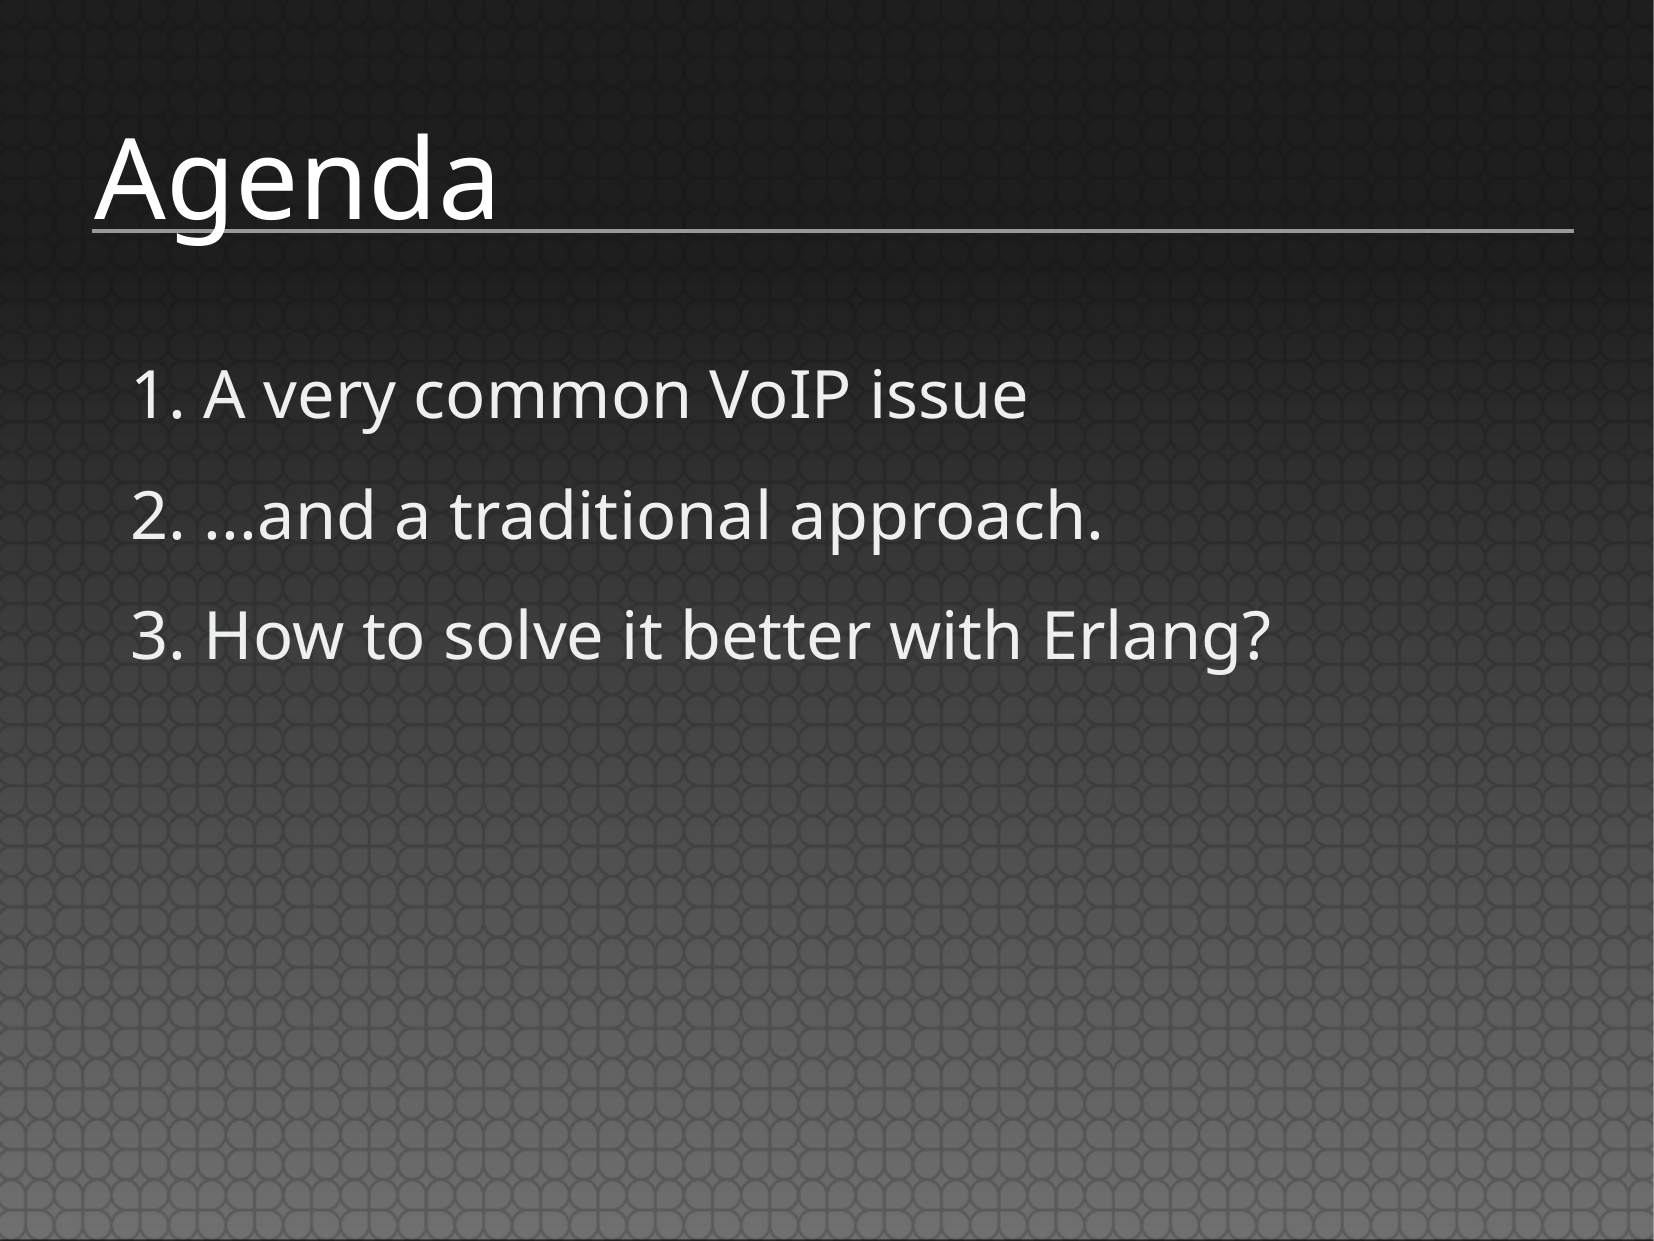

# Agenda
 A very common VoIP issue
 ...and a traditional approach.
 How to solve it better with Erlang?